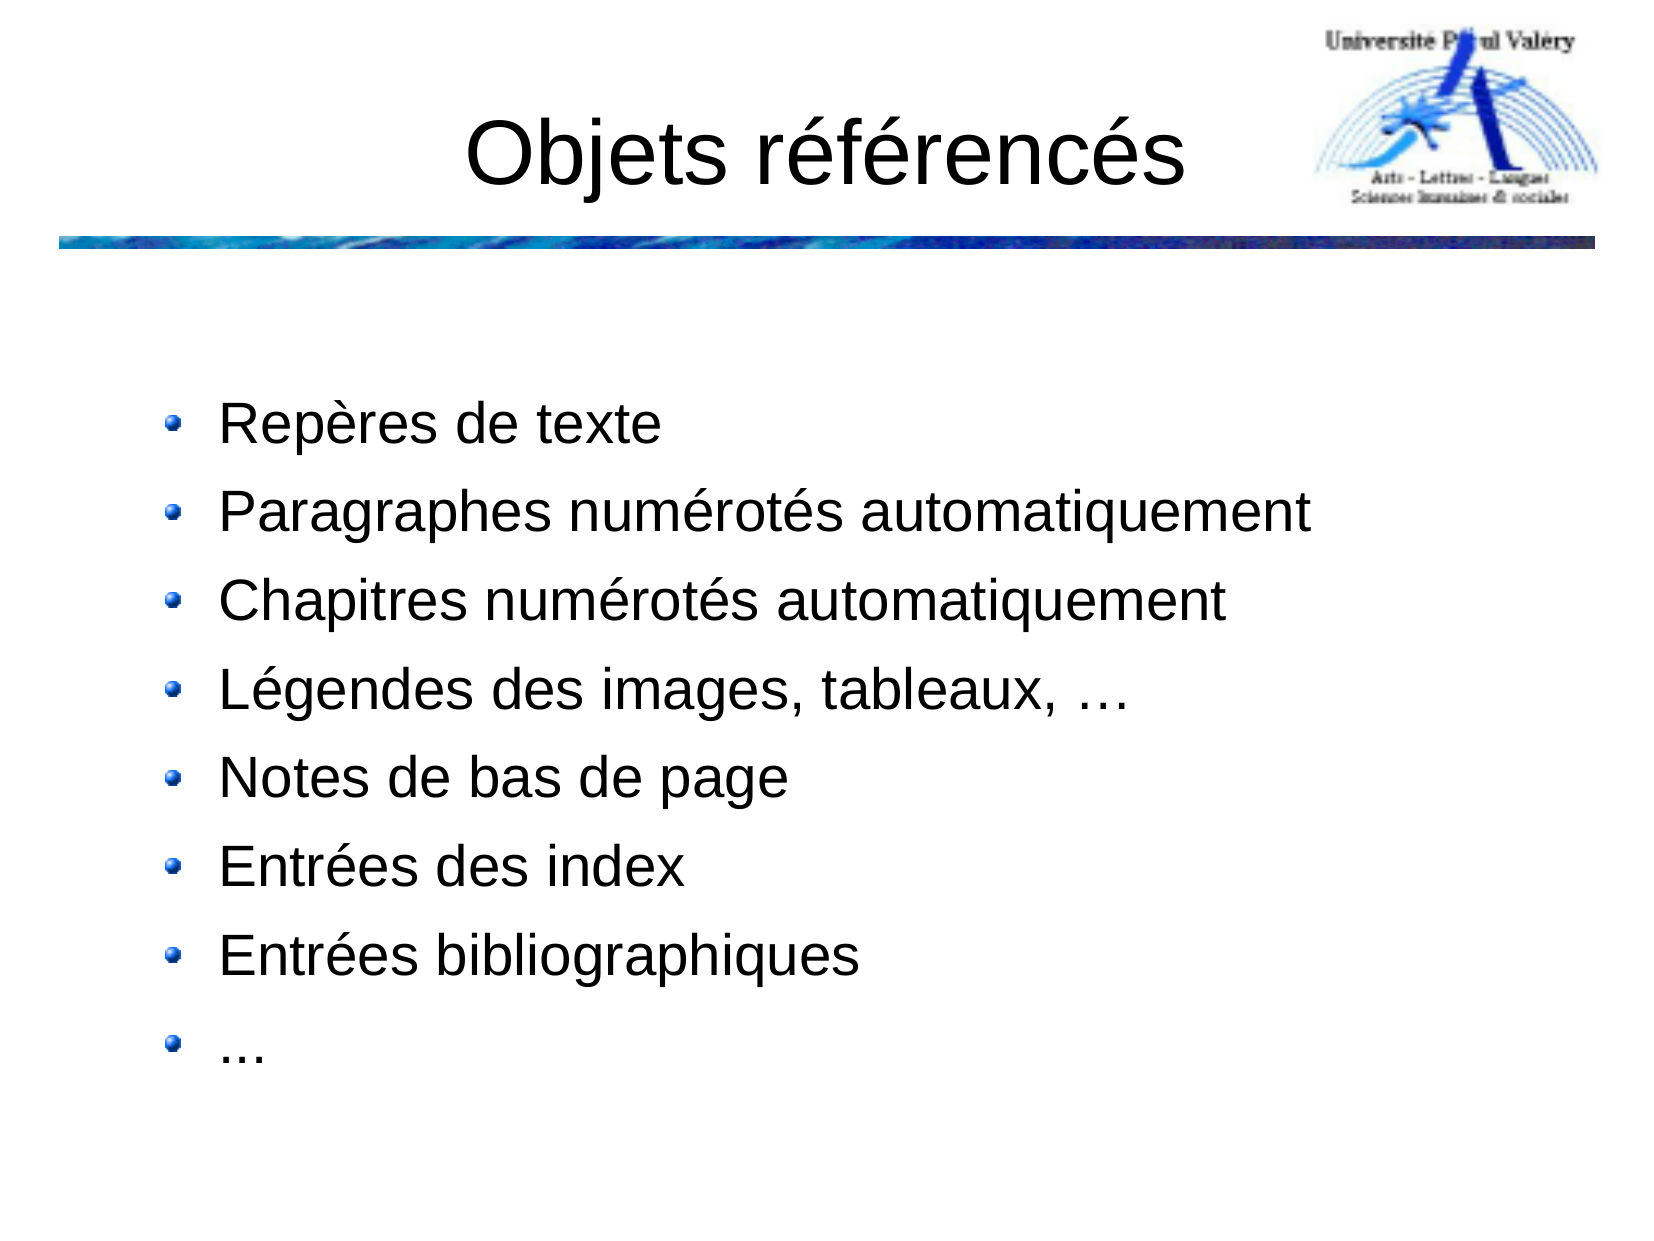

# Objets référencés
Repères de texte
Paragraphes numérotés automatiquement
Chapitres numérotés automatiquement
Légendes des images, tableaux, …
Notes de bas de page
Entrées des index
Entrées bibliographiques
...